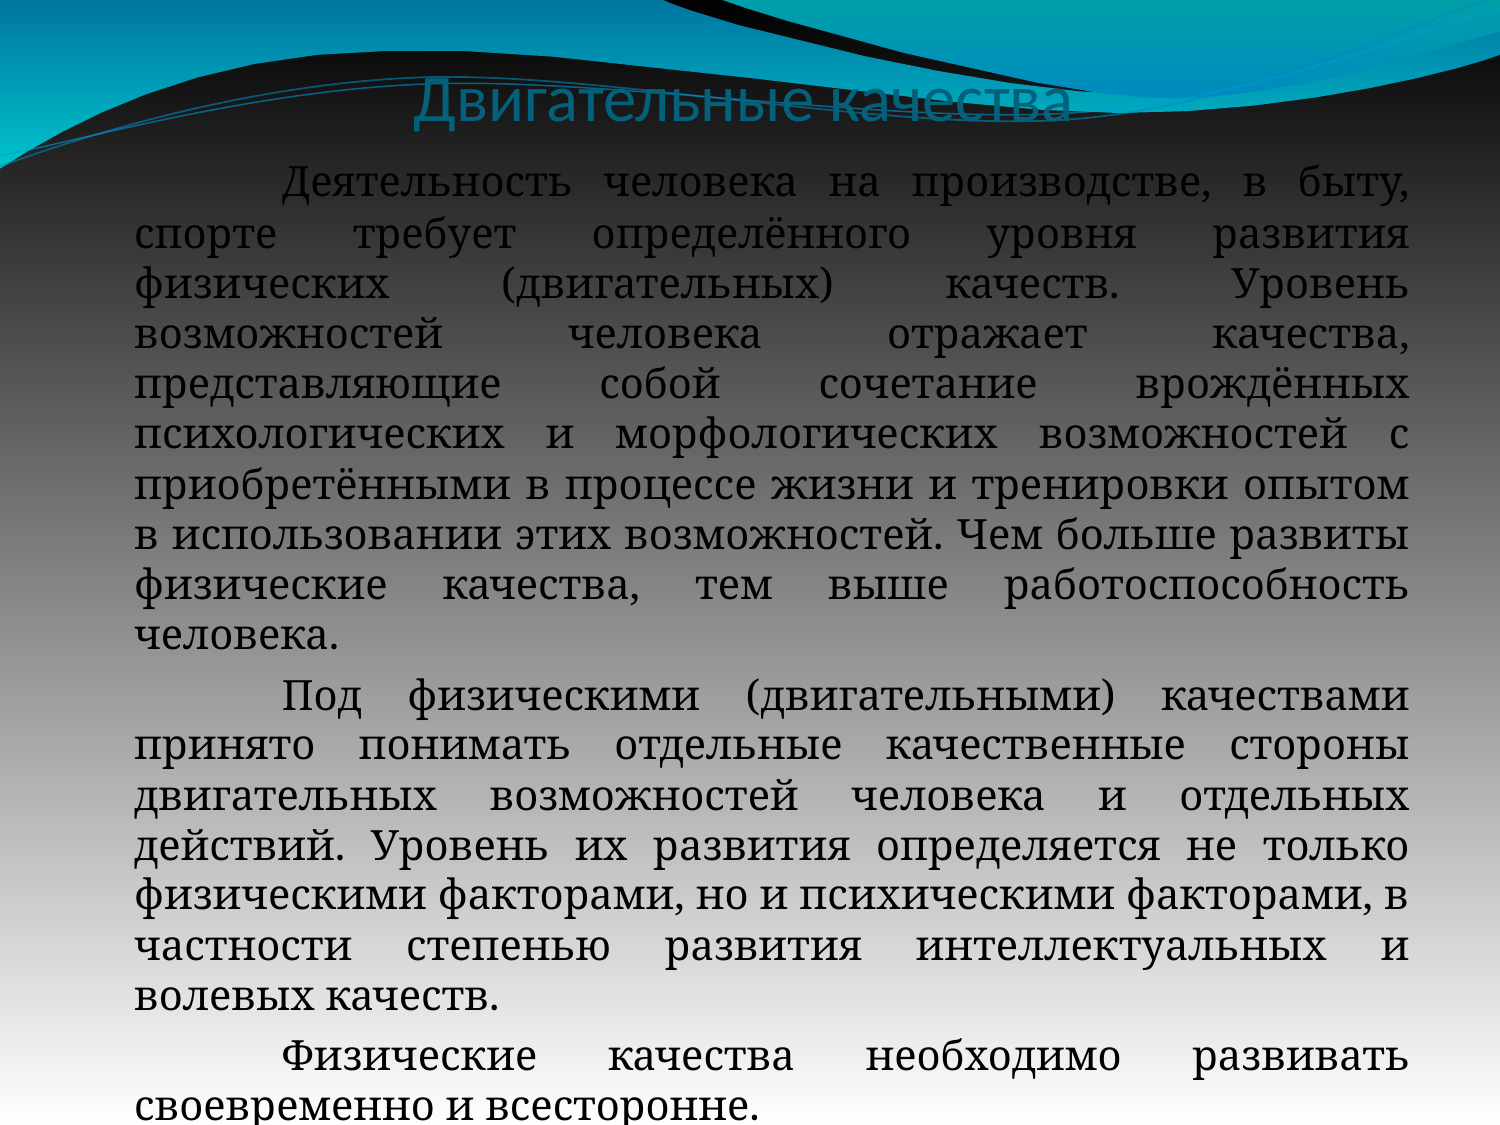

Деятельность человека на производстве, в быту, спорте требует определённого уровня развития физических (двигательных) качеств. Уровень возможностей человека отражает качества, представляющие собой сочетание врождённых психологических и морфологических возможностей с приобретёнными в процессе жизни и тренировки опытом в использовании этих возможностей. Чем больше развиты физические качества, тем выше работоспособность человека.
		Под физическими (двигательными) качествами принято понимать отдельные качественные стороны двигательных возможностей человека и отдельных действий. Уровень их развития определяется не только физическими факторами, но и психическими факторами, в частности степенью развития интеллектуальных и волевых качеств.
		Физические качества необходимо развивать своевременно и всесторонне.
# Двигательные качества